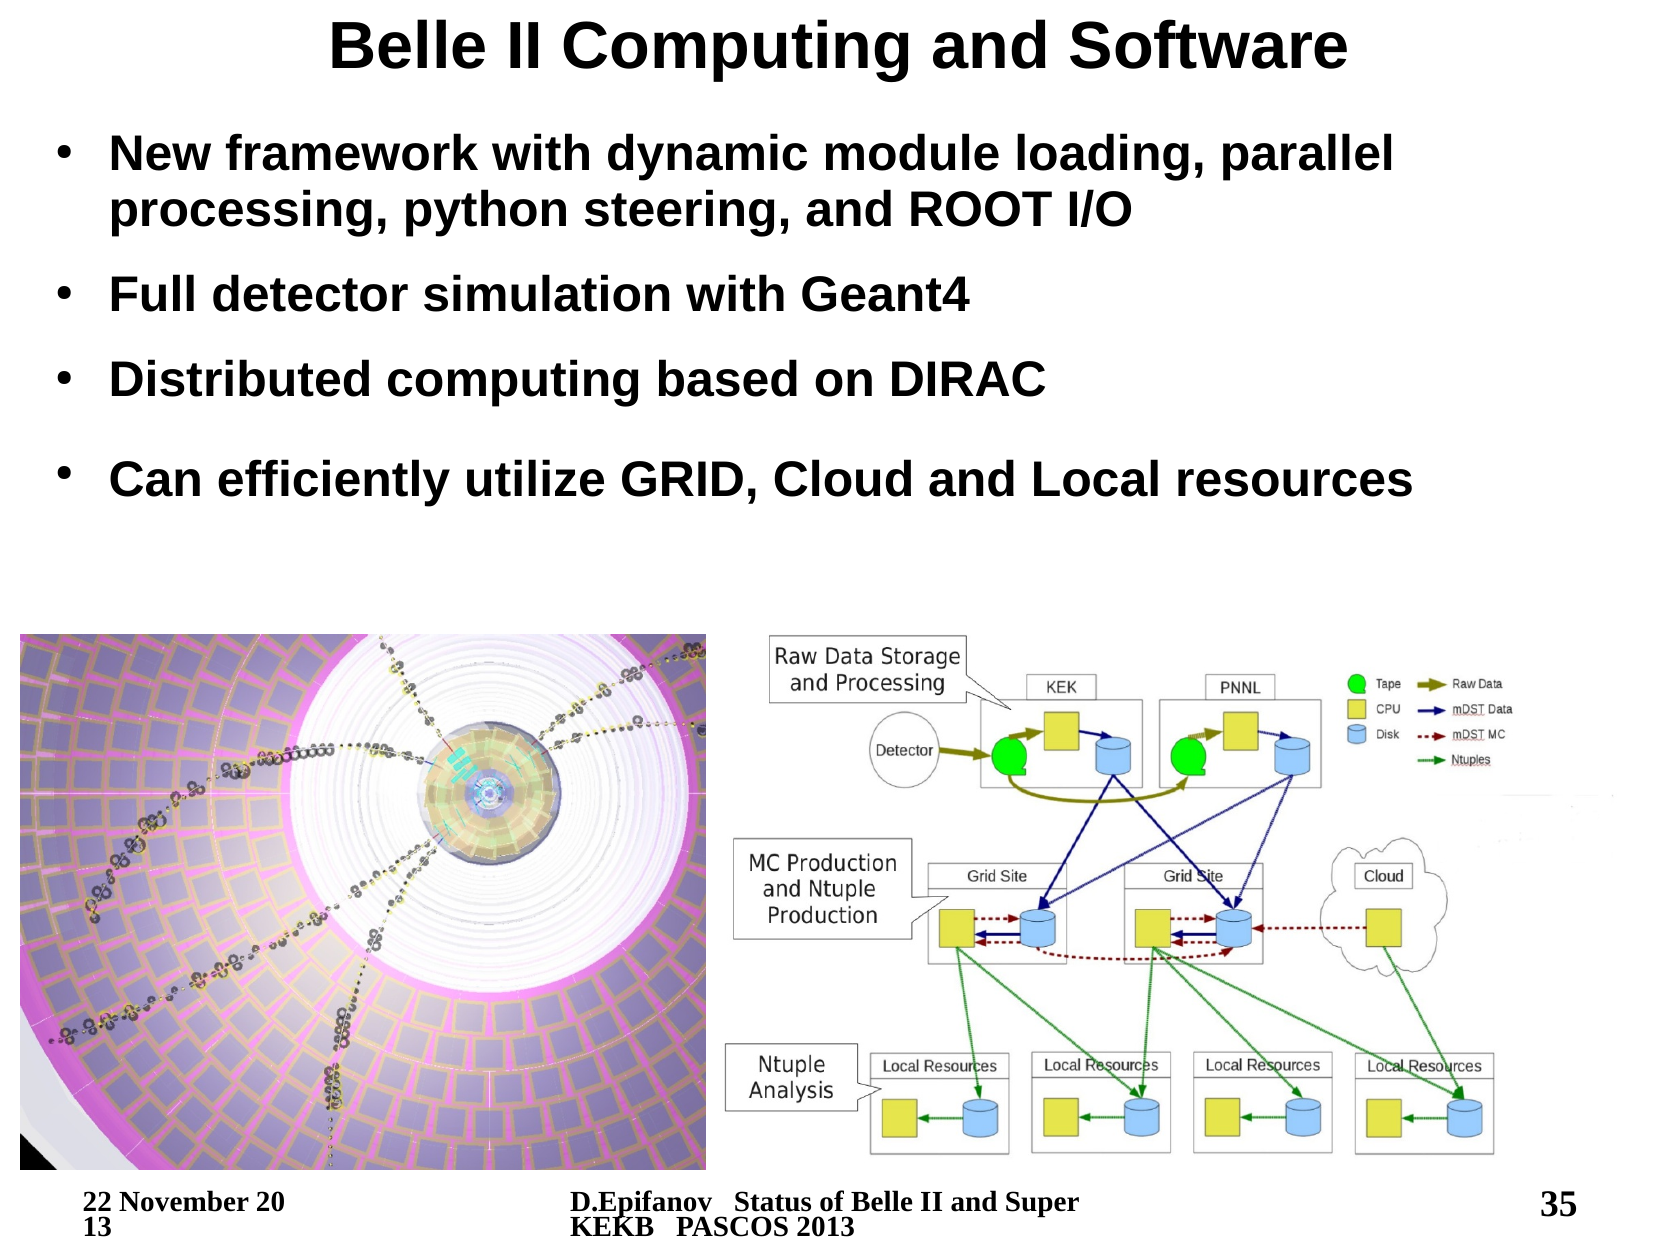

# Belle II Computing and Software
New framework with dynamic module loading, parallel processing, python steering, and ROOT I/O
Full detector simulation with Geant4
Distributed computing based on DIRAC
Can efficiently utilize GRID, Cloud and Local resources
35
22 November 2013
D.Epifanov Status of Belle II and SuperKEKB PASCOS 2013